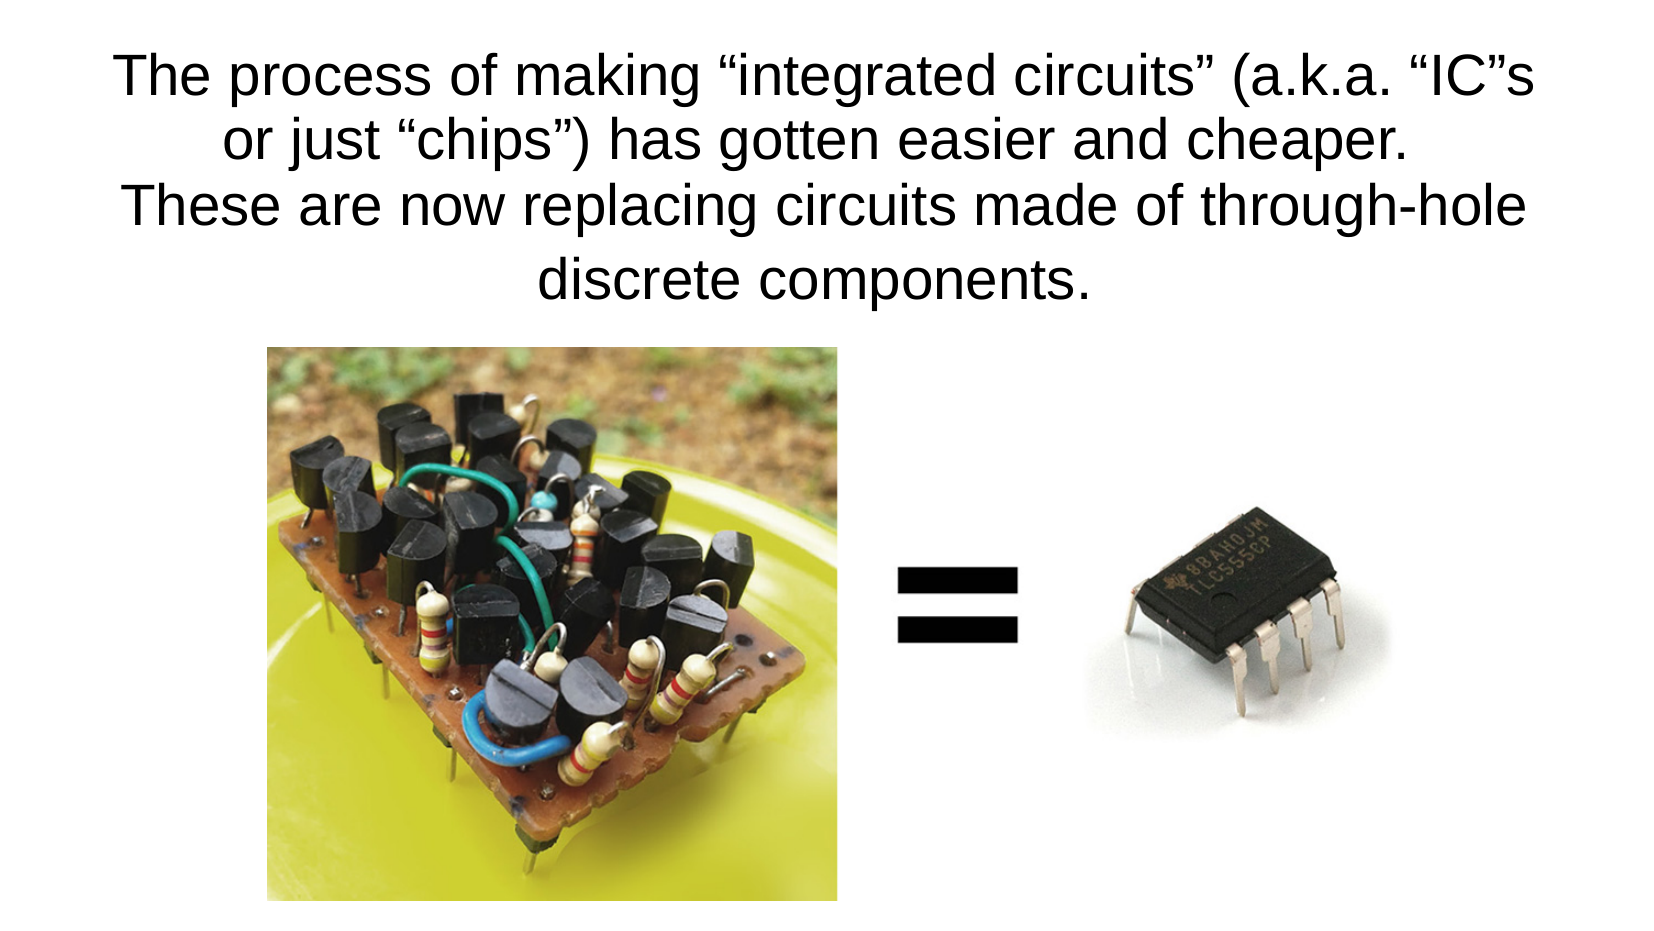

# The process of making “integrated circuits” (a.k.a. “IC”s or just “chips”) has gotten easier and cheaper. These are now replacing circuits made of through-hole discrete components.